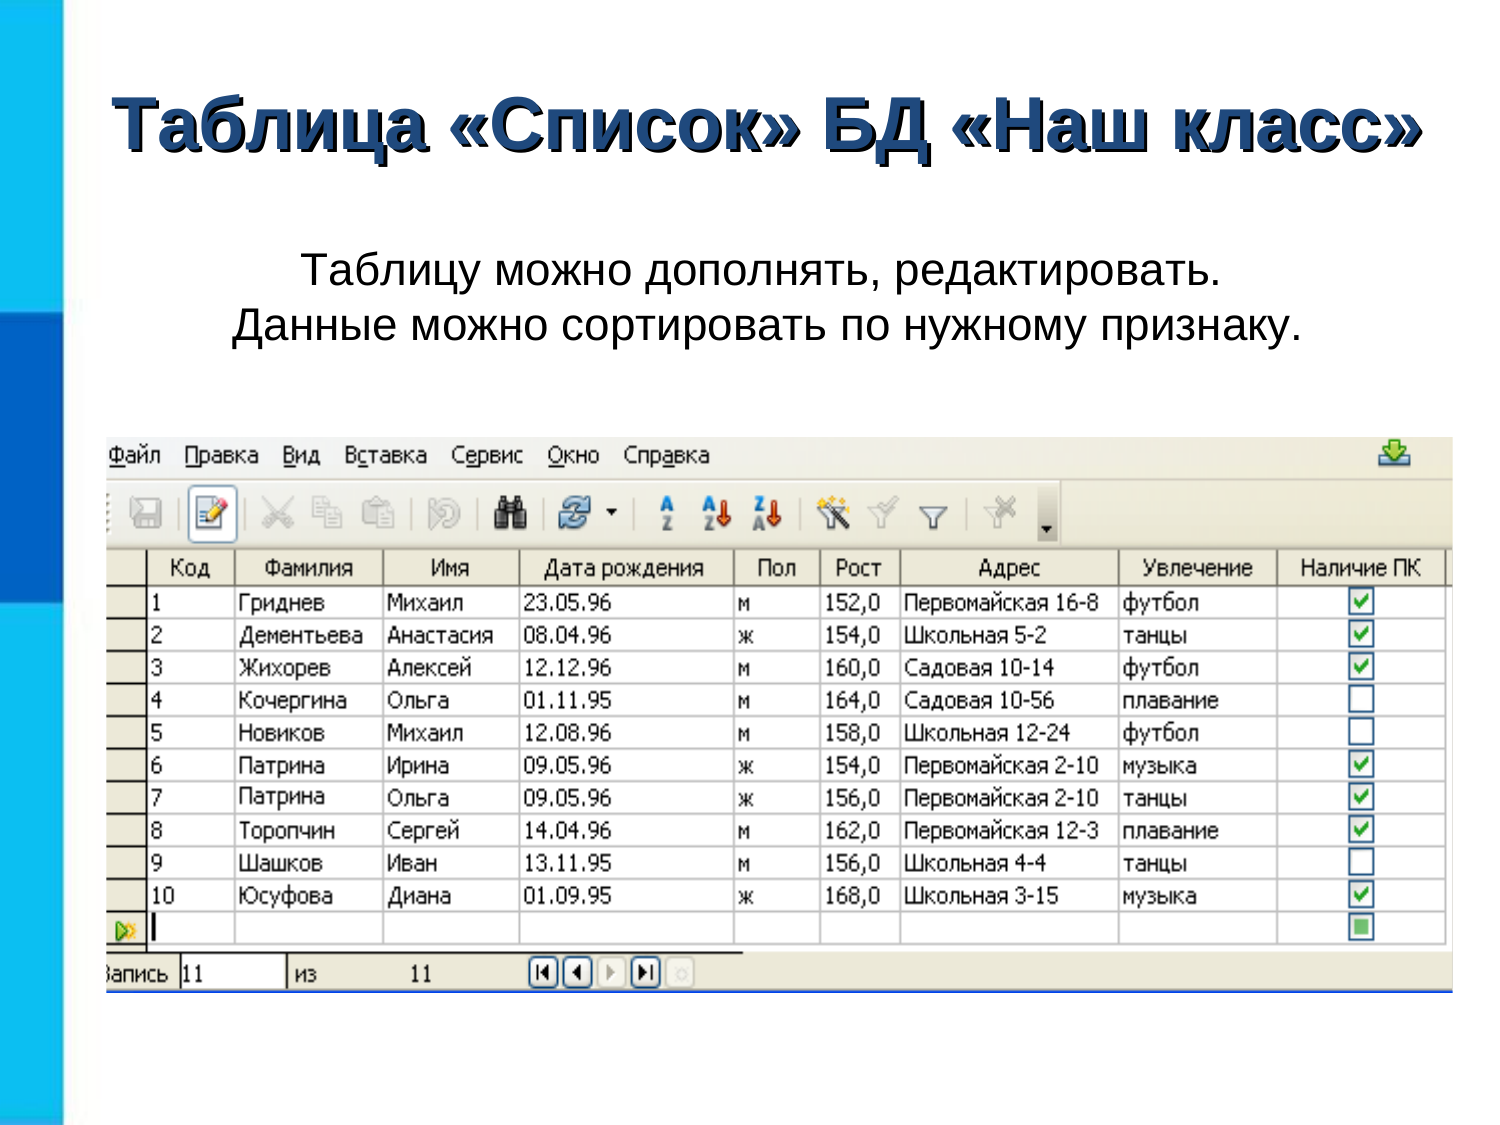

Таблица «Список» БД «Наш класс»
Таблицу можно дополнять, редактировать.
 Данные можно сортировать по нужному признаку.